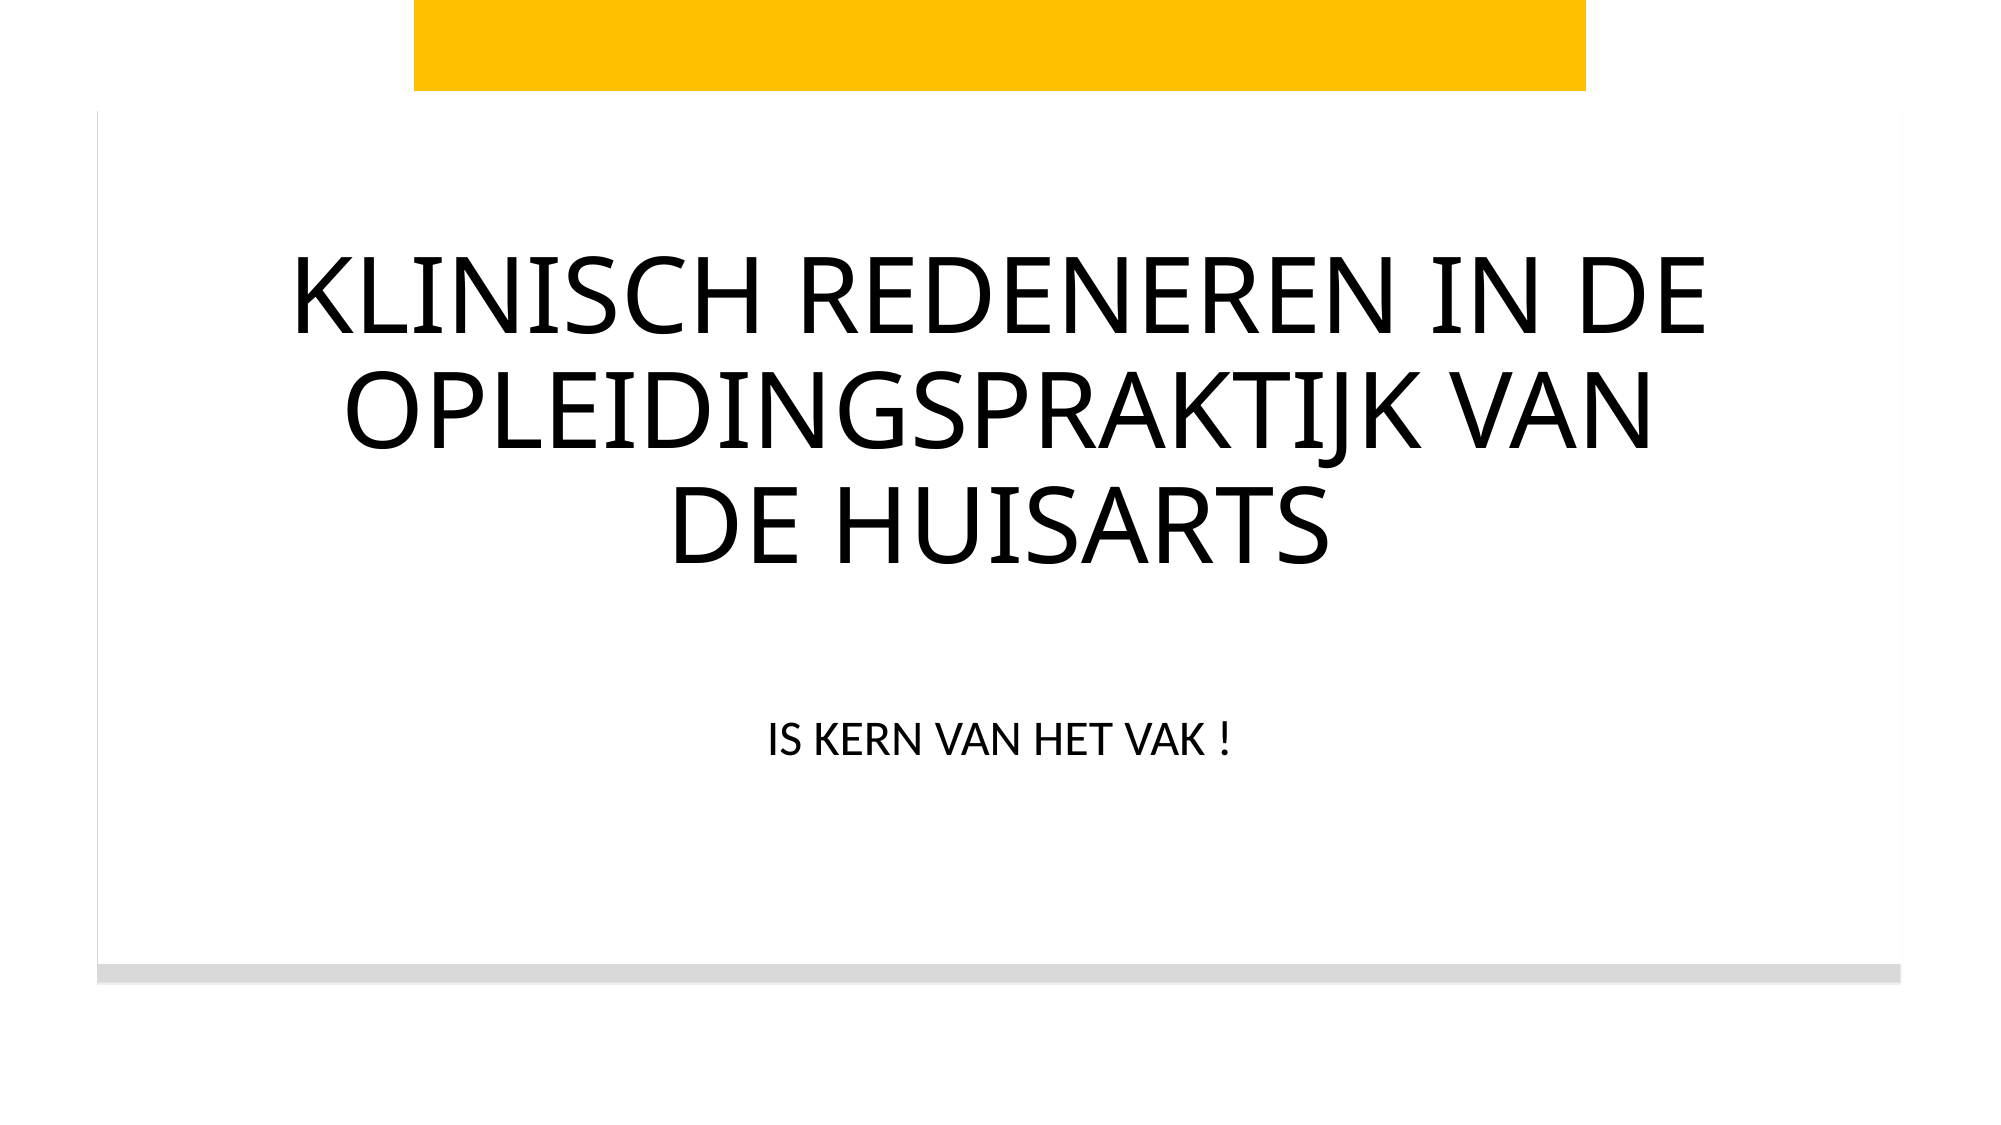

# KLINISCH REDENEREN IN DE OPLEIDINGSPRAKTIJK VAN DE HUISARTS
IS KERN VAN HET VAK !